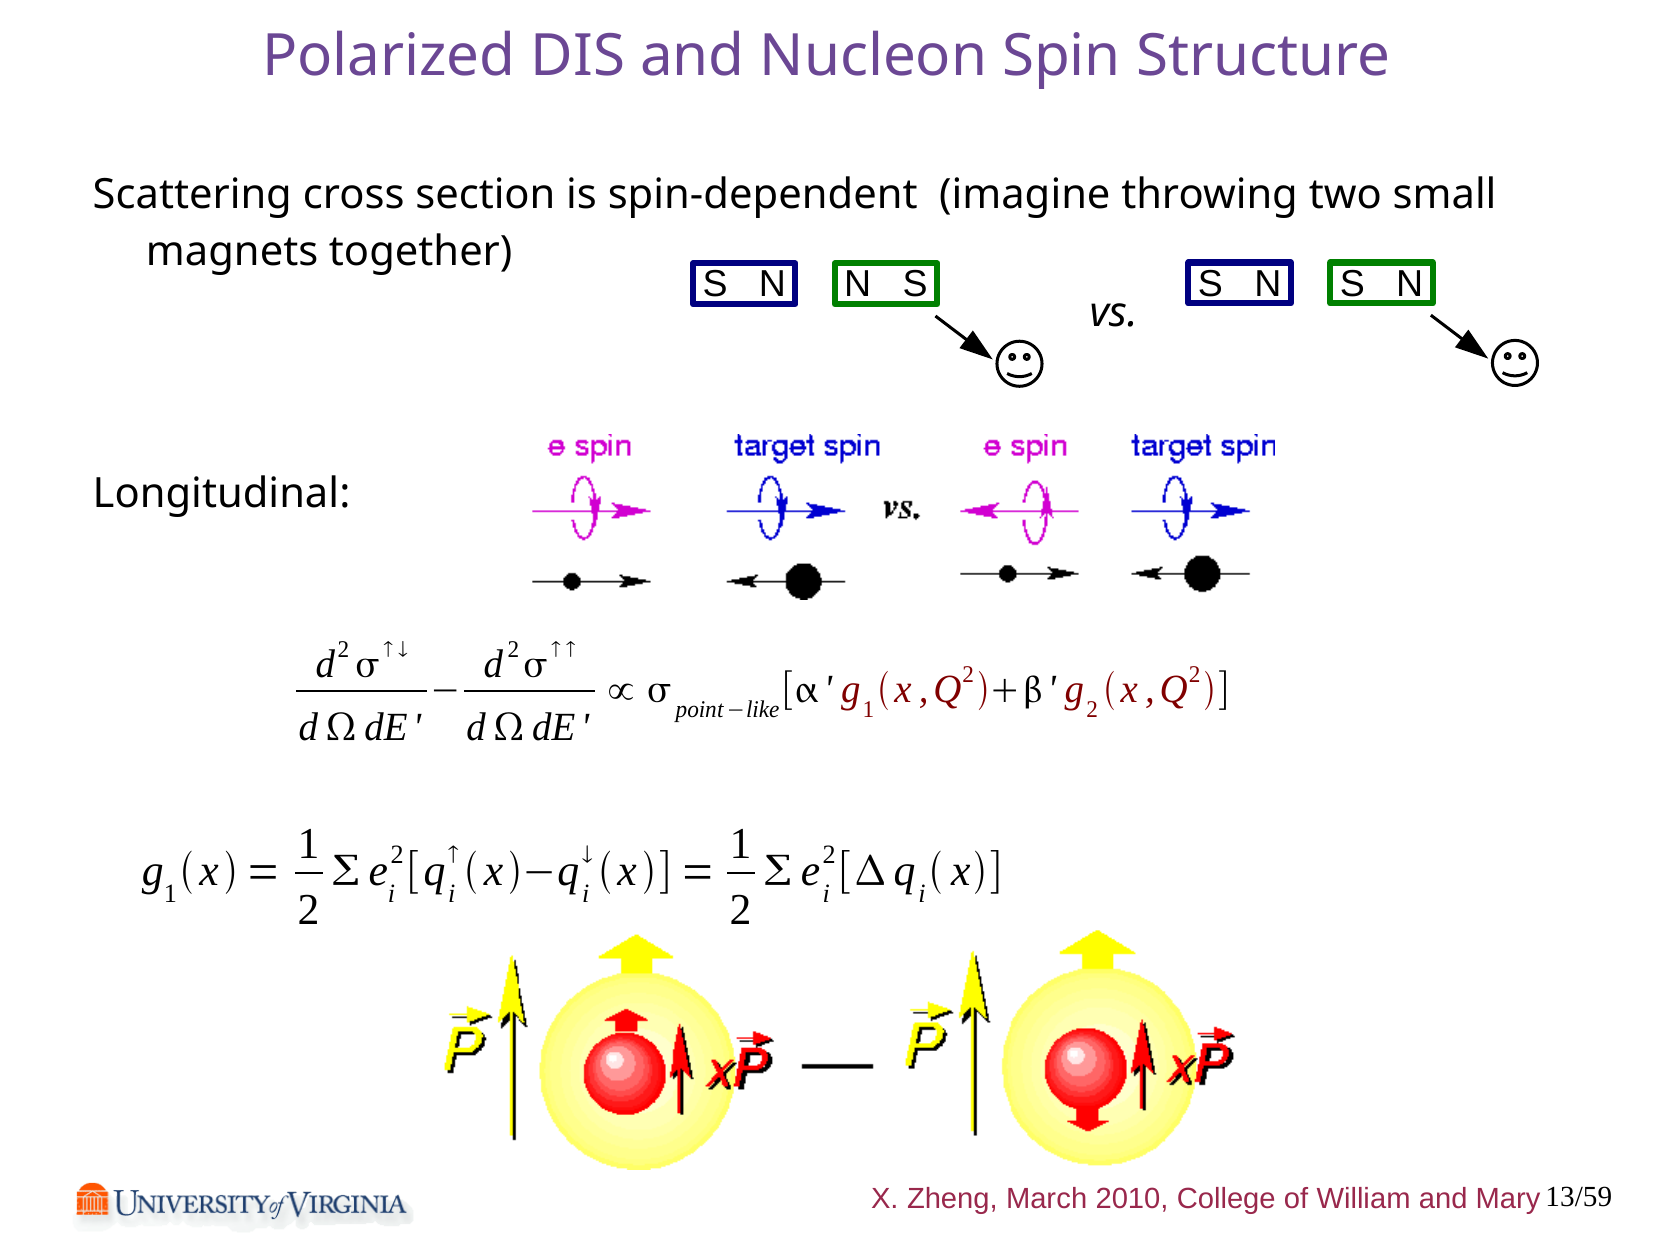

# Polarized DIS and Nucleon Spin Structure
Scattering cross section is spin-dependent (imagine throwing two small magnets together)
S N
S N
S N
N S
vs.
Longitudinal: